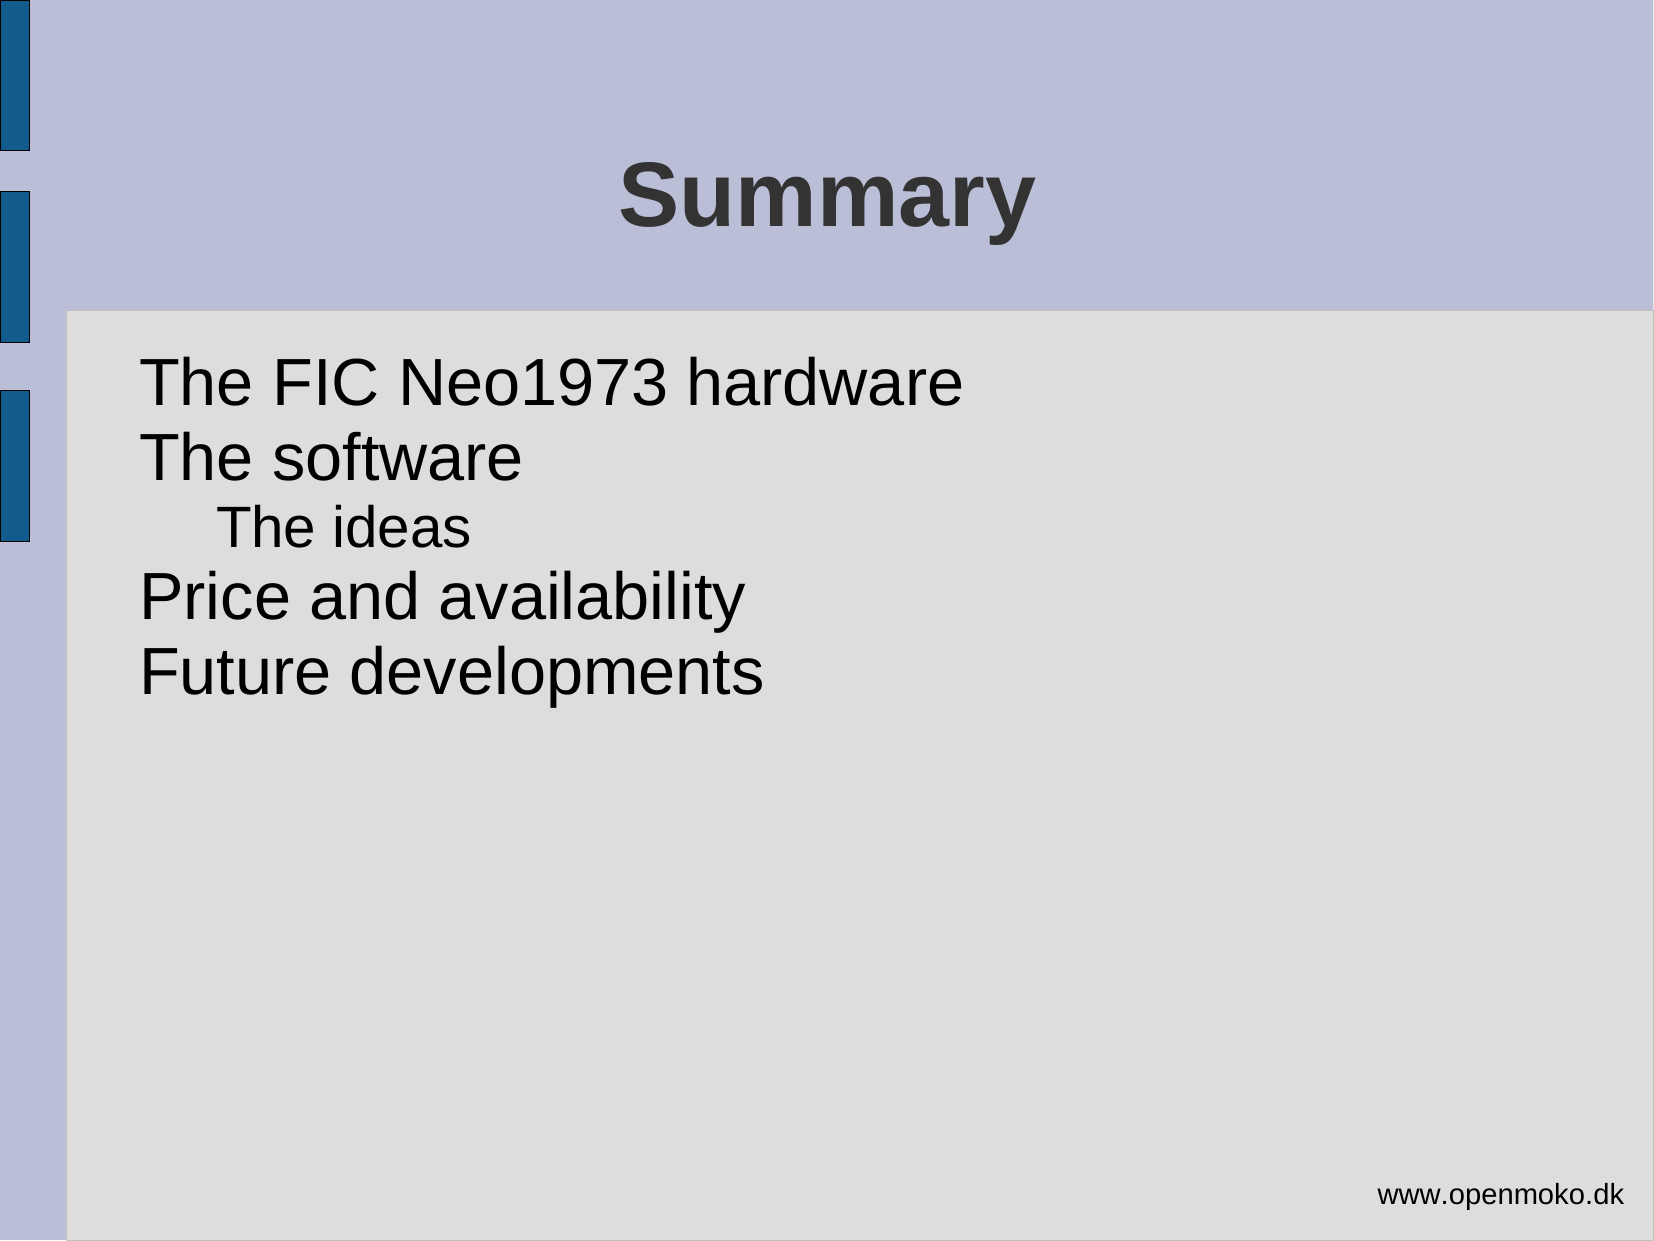

# Summary
The FIC Neo1973 hardware
The software
The ideas
Price and availability
Future developments